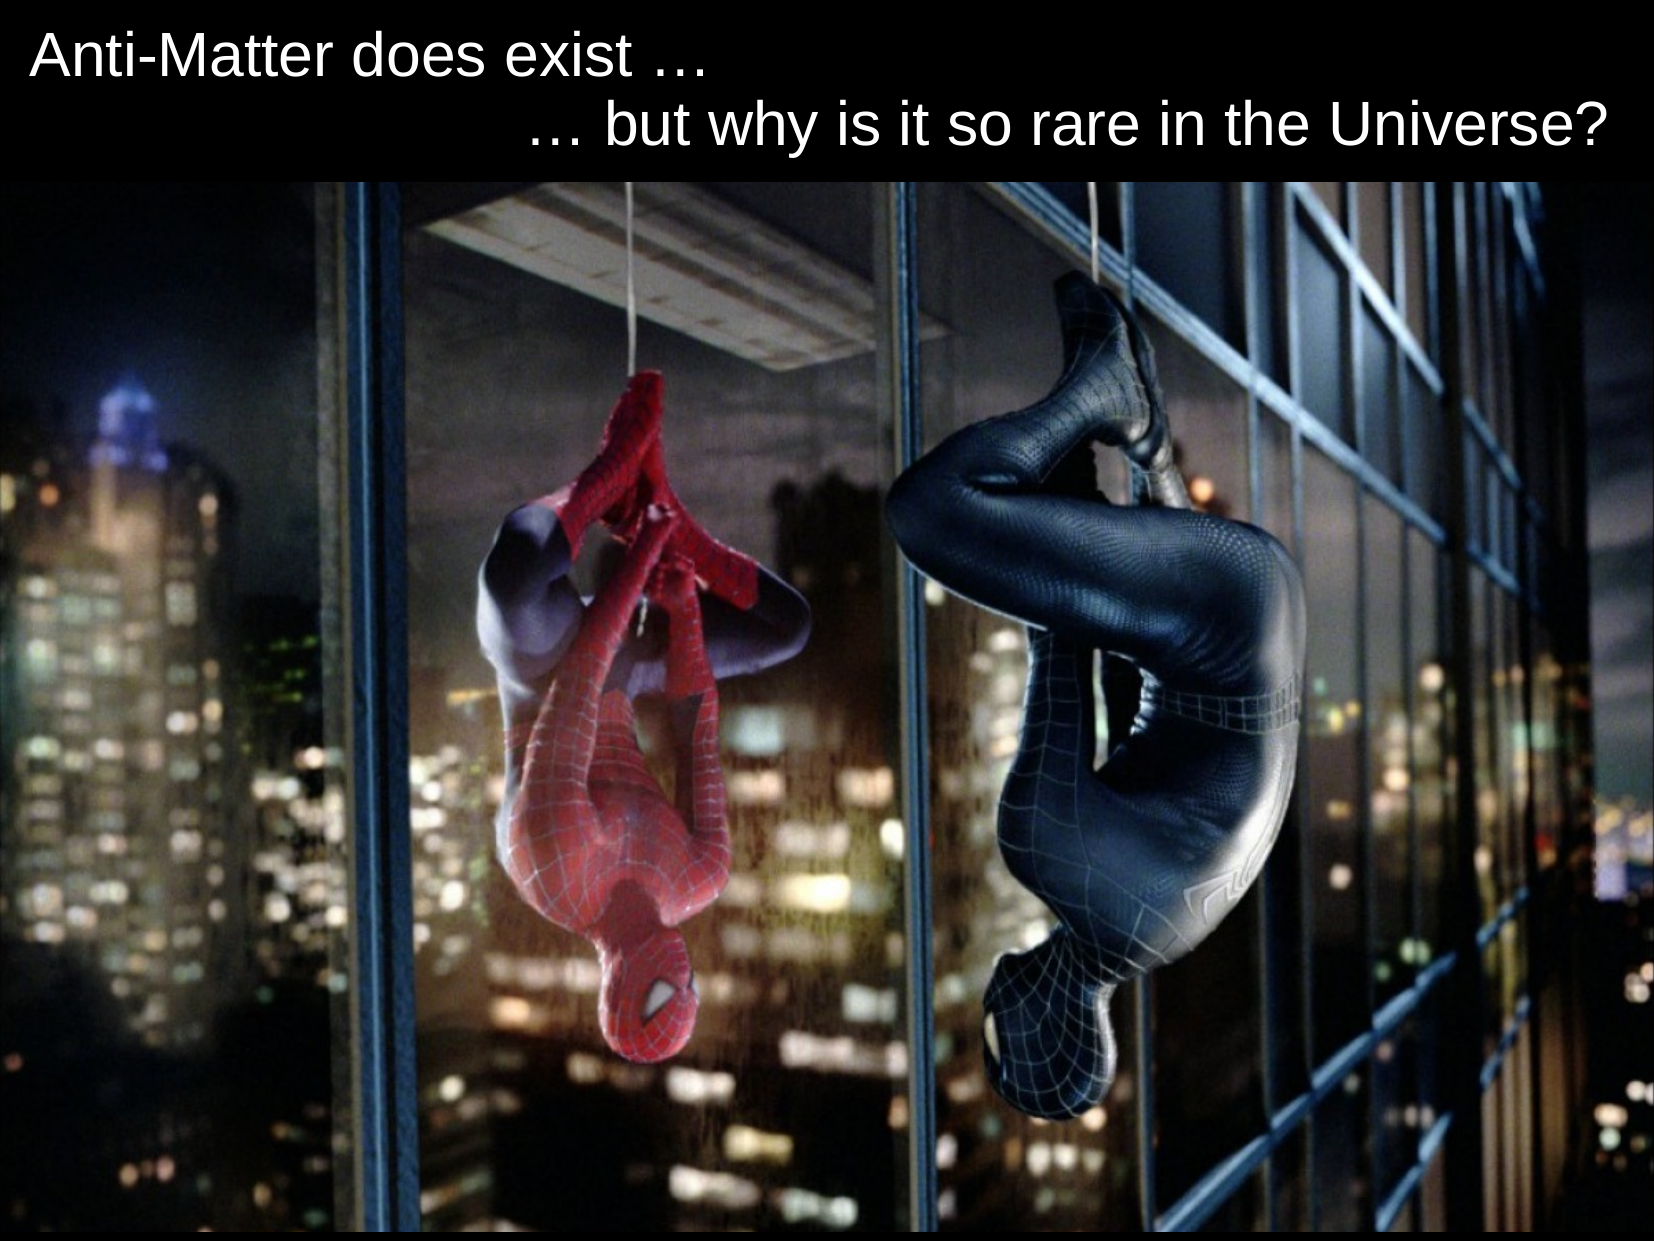

Anti-Matter does exist …
						 … but why is it so rare in the Universe?